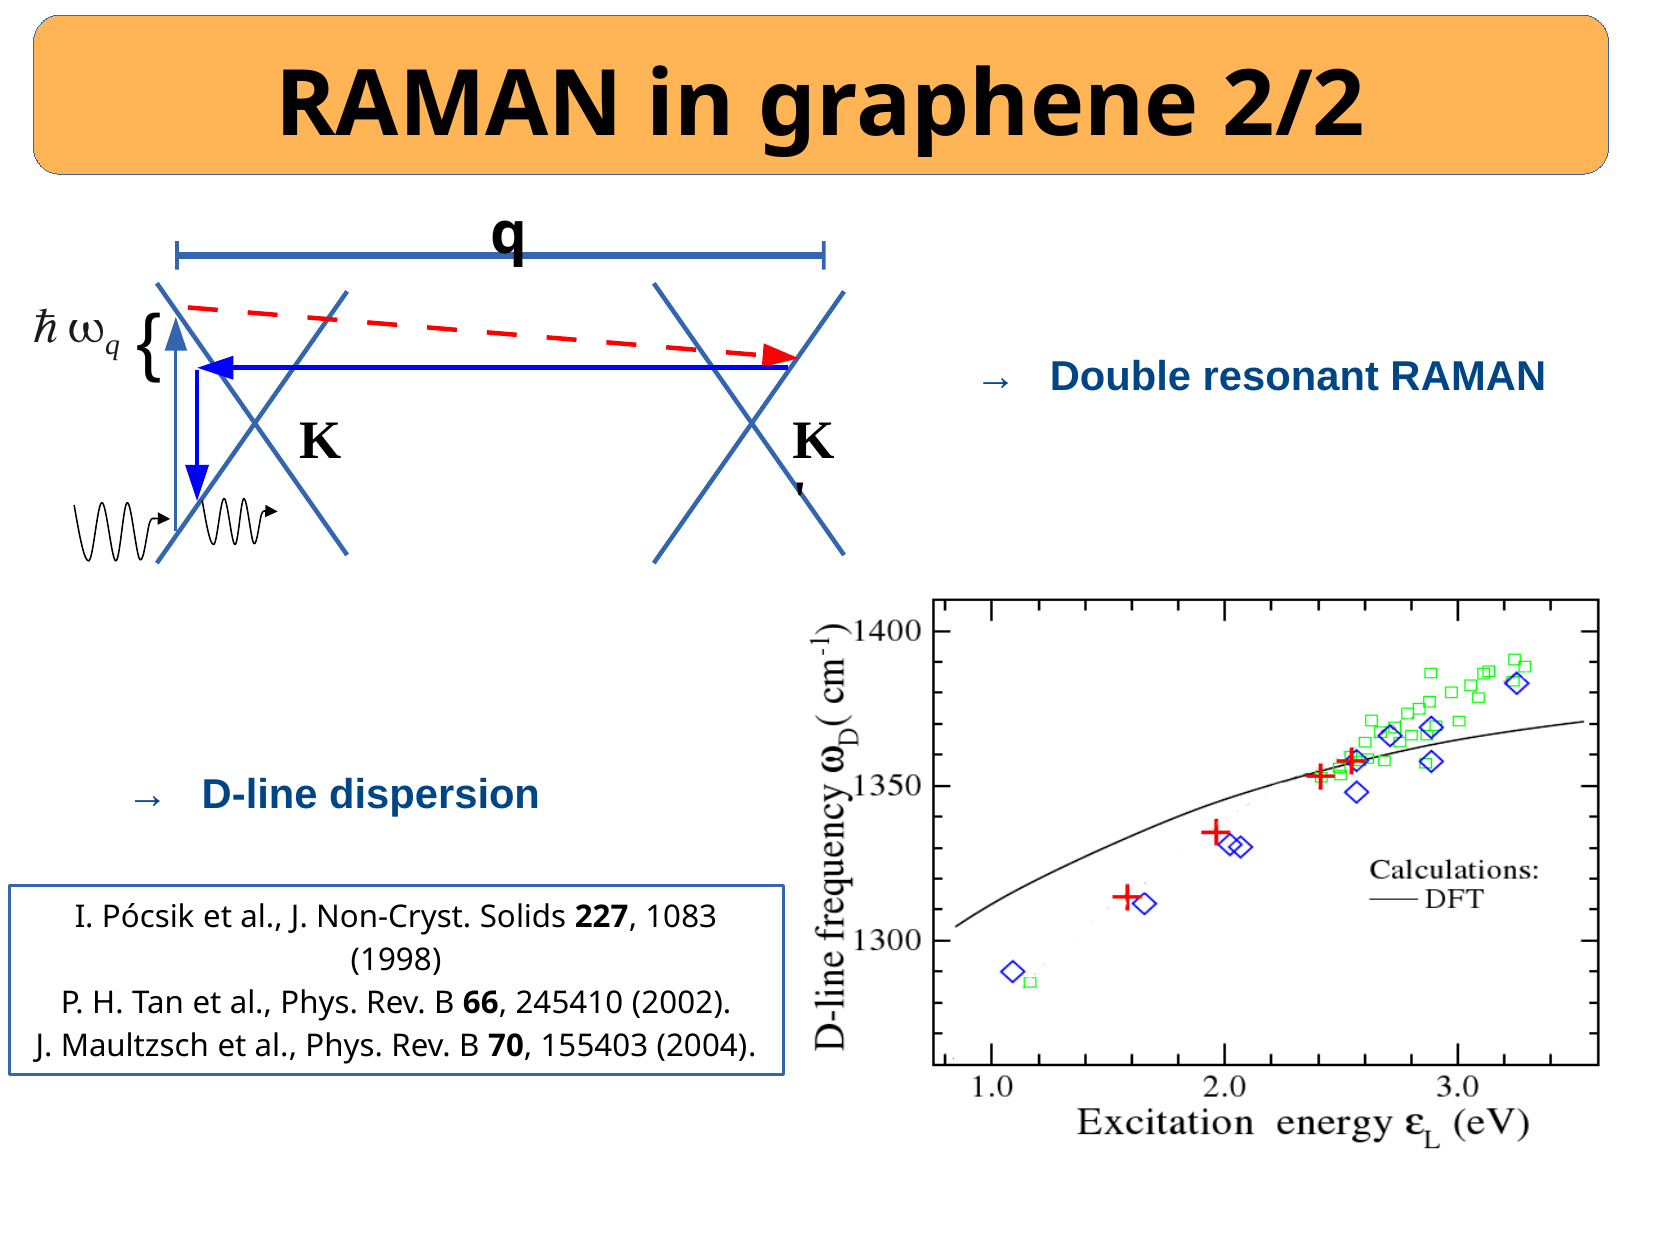

# RAMAN in graphene 2/2
q
{
K
K'
→ 	Double resonant RAMAN
→ 	D-line dispersion
I. Pócsik et al., J. Non-Cryst. Solids 227, 1083 (1998)
P. H. Tan et al., Phys. Rev. B 66, 245410 (2002).
J. Maultzsch et al., Phys. Rev. B 70, 155403 (2004).